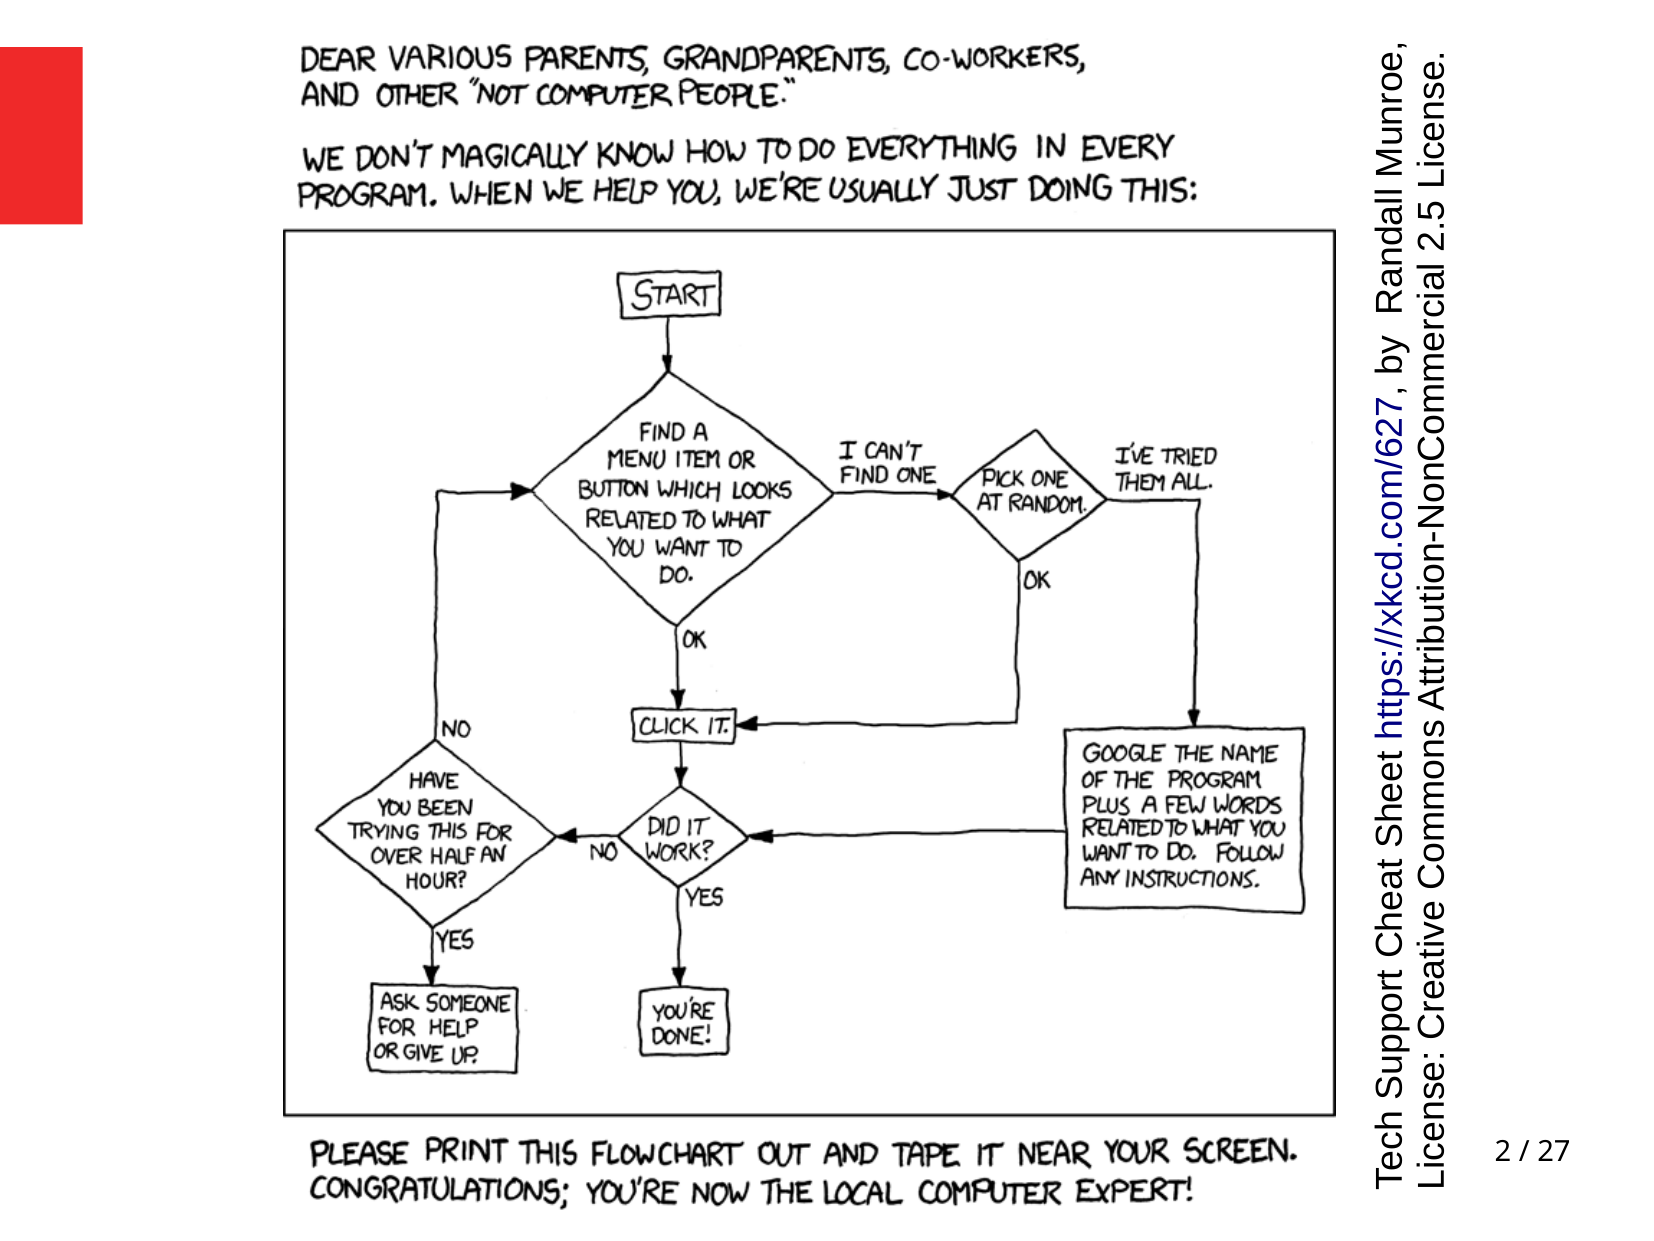

Tech Support Cheat Sheet https://xkcd.com/627, by Randall Munroe,
License: Creative Commons Attribution-NonCommercial 2.5 License.
2